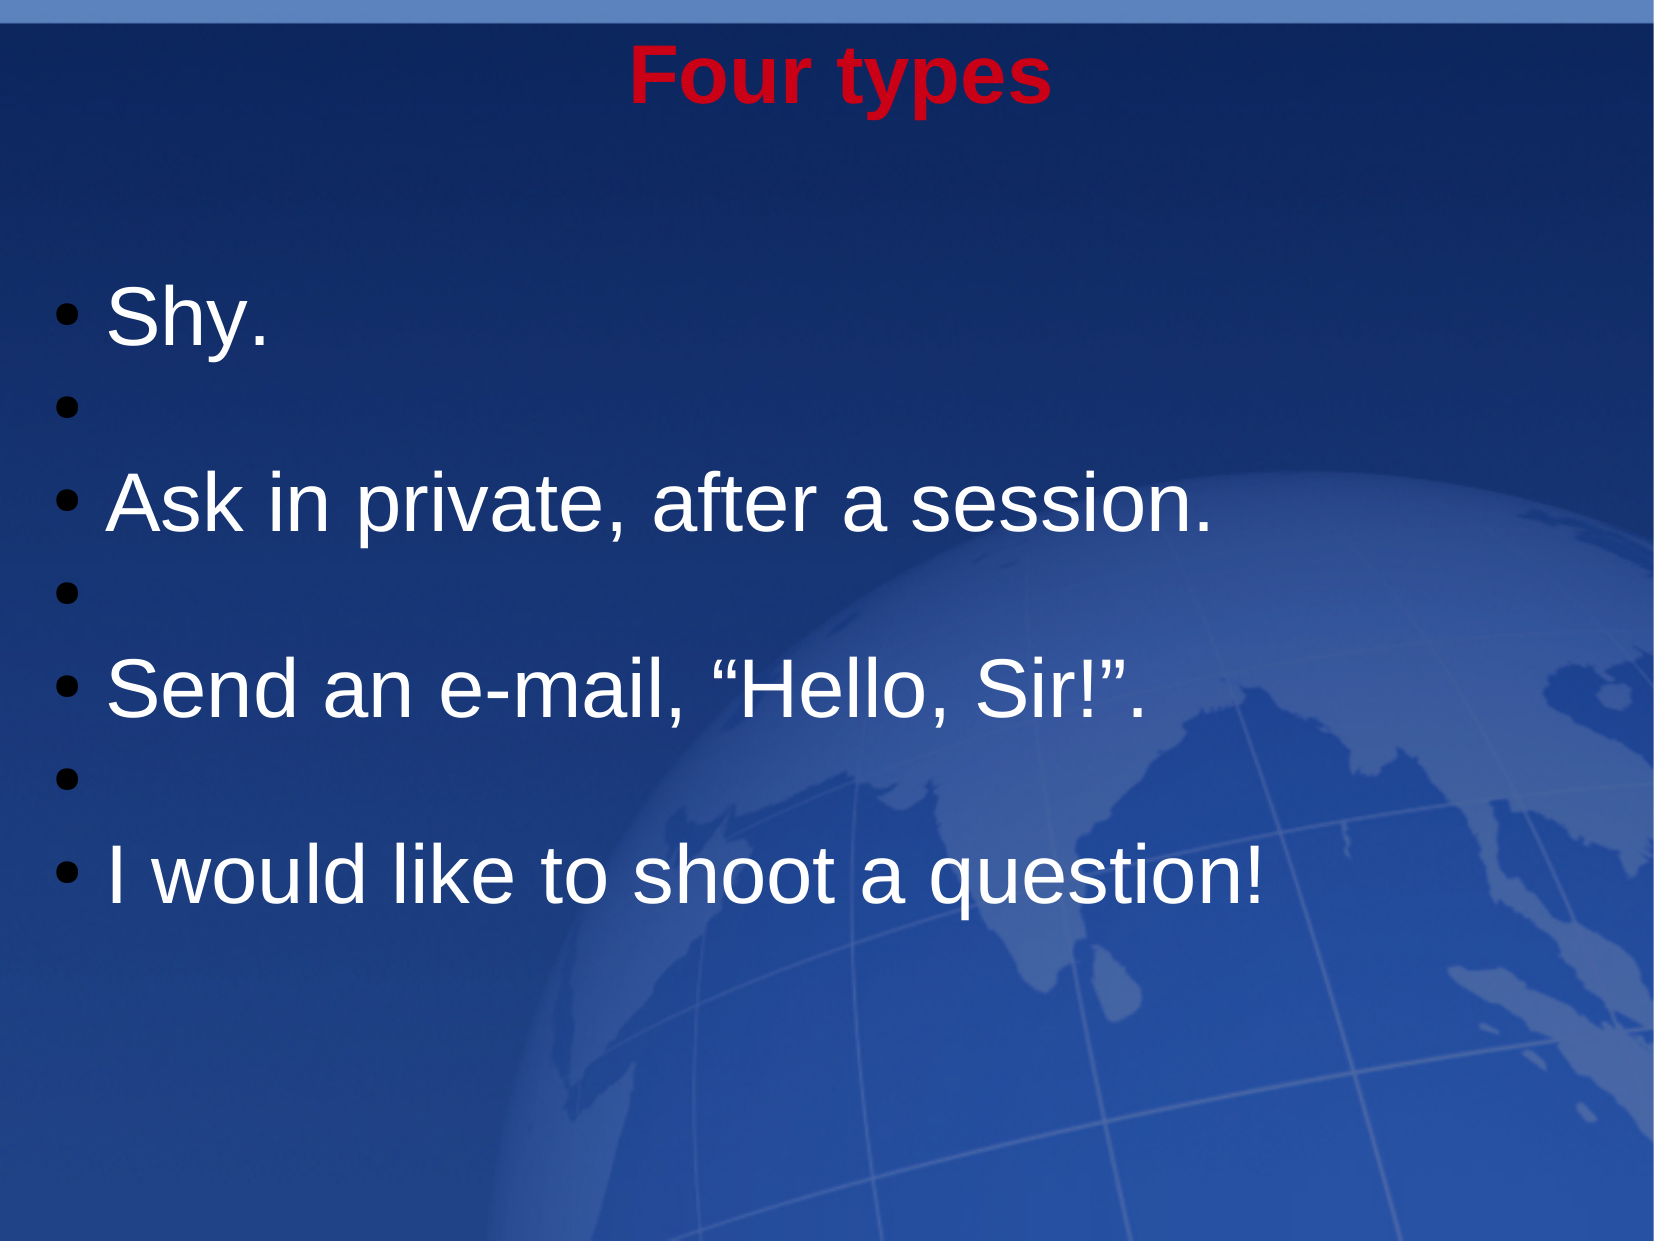

Four types
 Shy.
 Ask in private, after a session.
 Send an e-mail, “Hello, Sir!”.
 I would like to shoot a question!